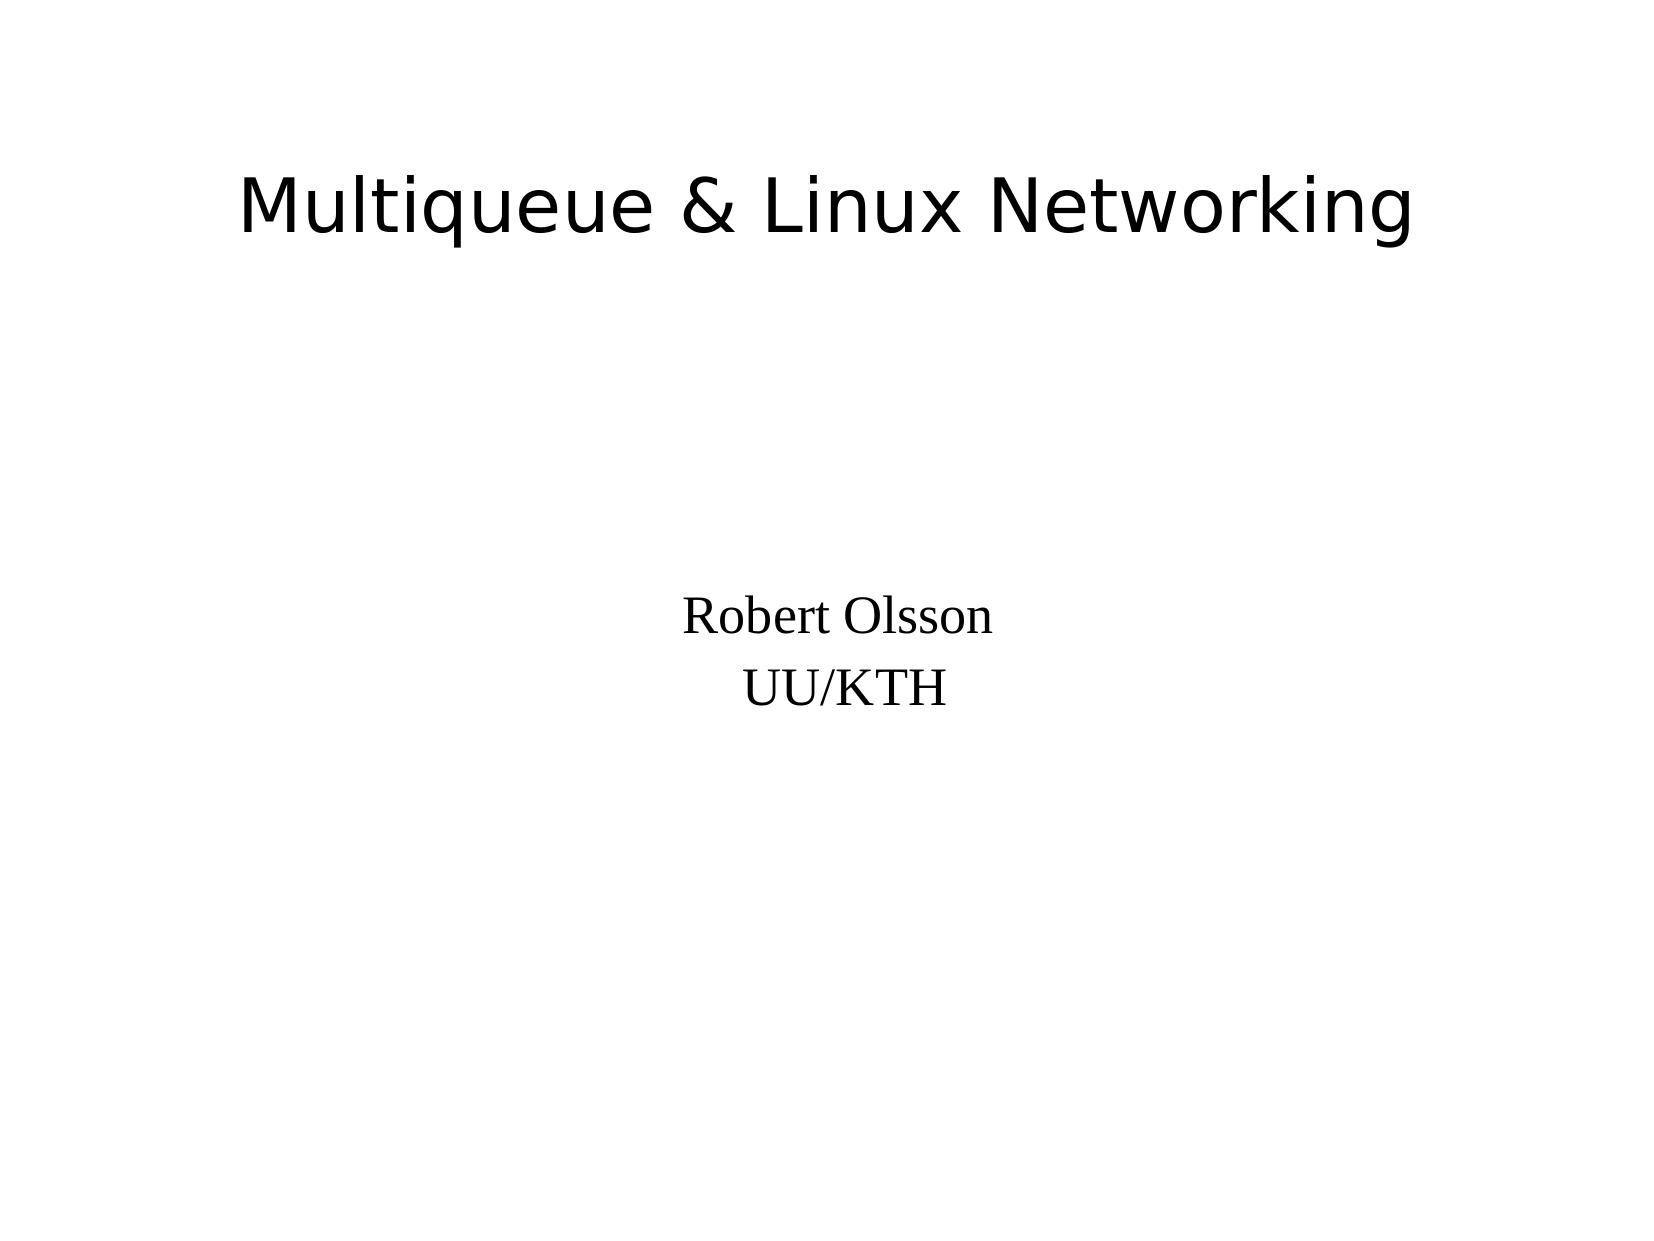

# Multiqueue & Linux Networking
Robert Olsson
UU/KTH